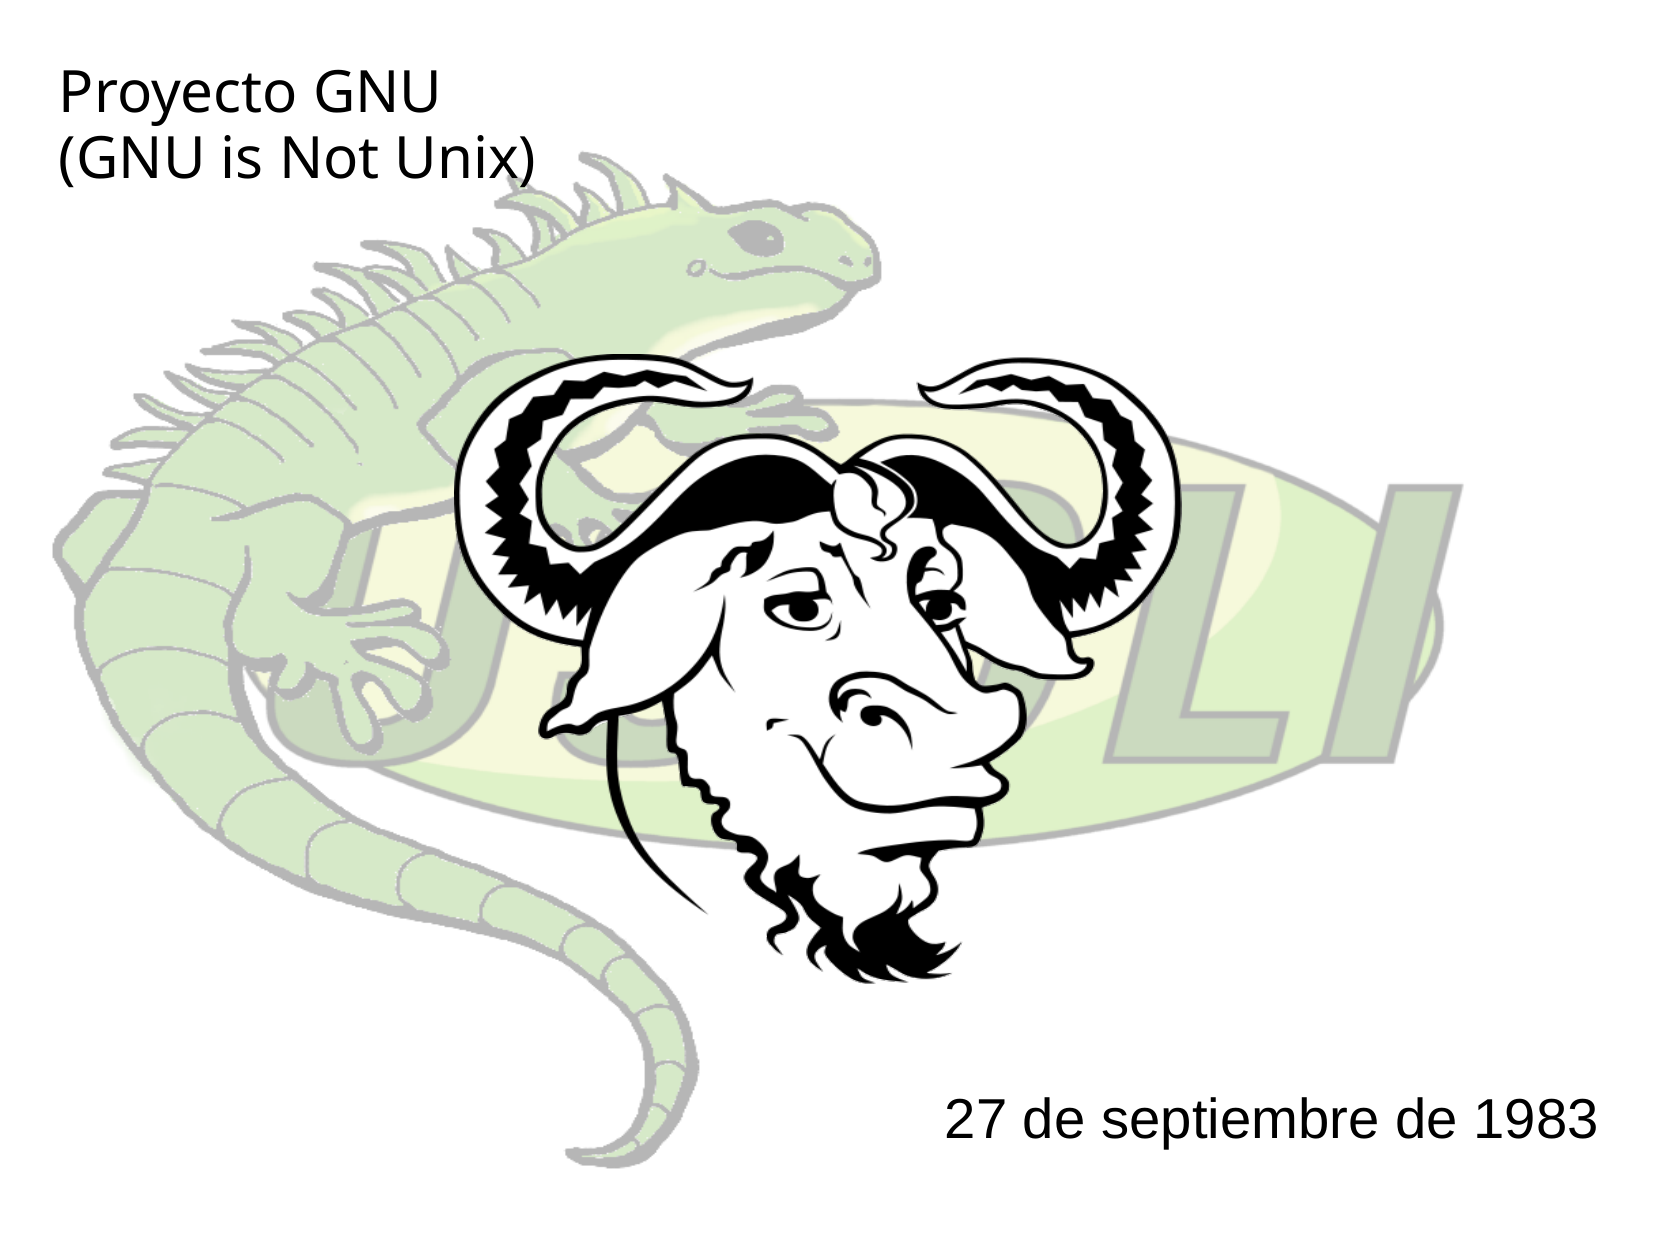

Proyecto GNU
(GNU is Not Unix)
27 de septiembre de 1983